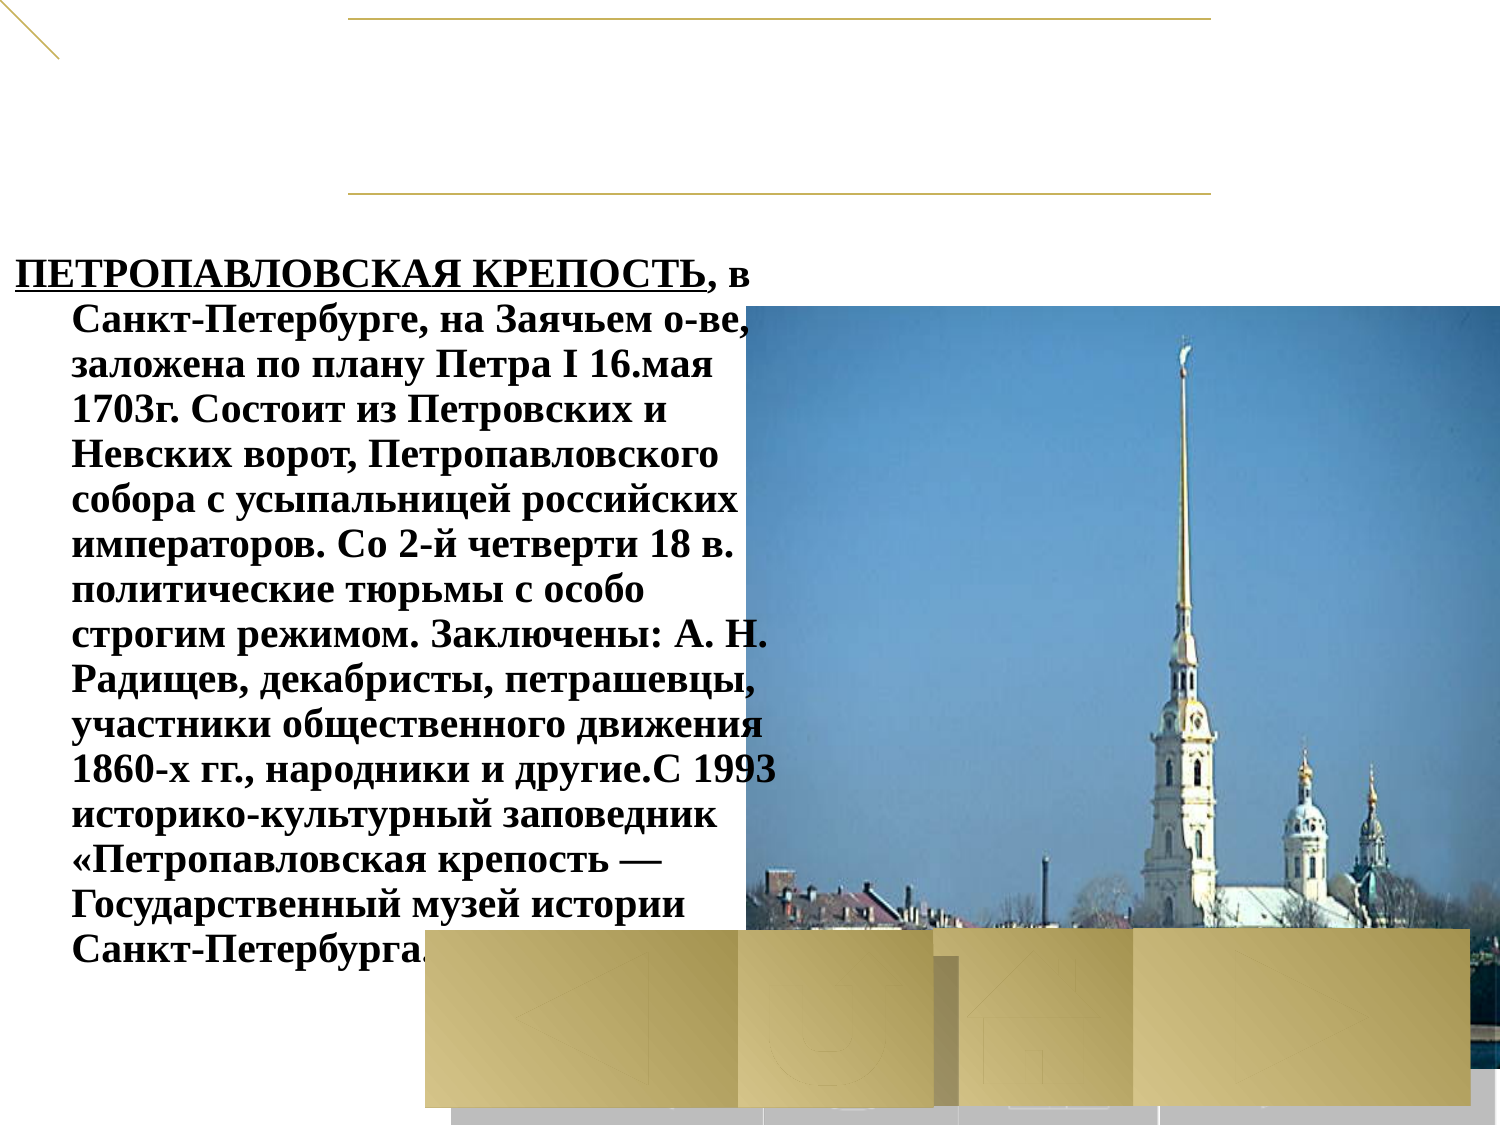

ПЕТРОПАВЛОВСКАЯ КРЕПОСТЬ, в Санкт-Петербурге, на Заячьем о-ве, заложена по плану Петра I 16.мая 1703г. Состоит из Петровских и Невских ворот, Петропавловского собора с усыпальницей российских императоров. Со 2-й четверти 18 в. политические тюрьмы с особо строгим режимом. Заключены: А. Н. Радищев, декабристы, петрашевцы, участники общественного движения 1860-х гг., народники и другие.С 1993 историко-культурный заповедник «Петропавловская крепость — Государственный музей истории Санкт-Петербурга.